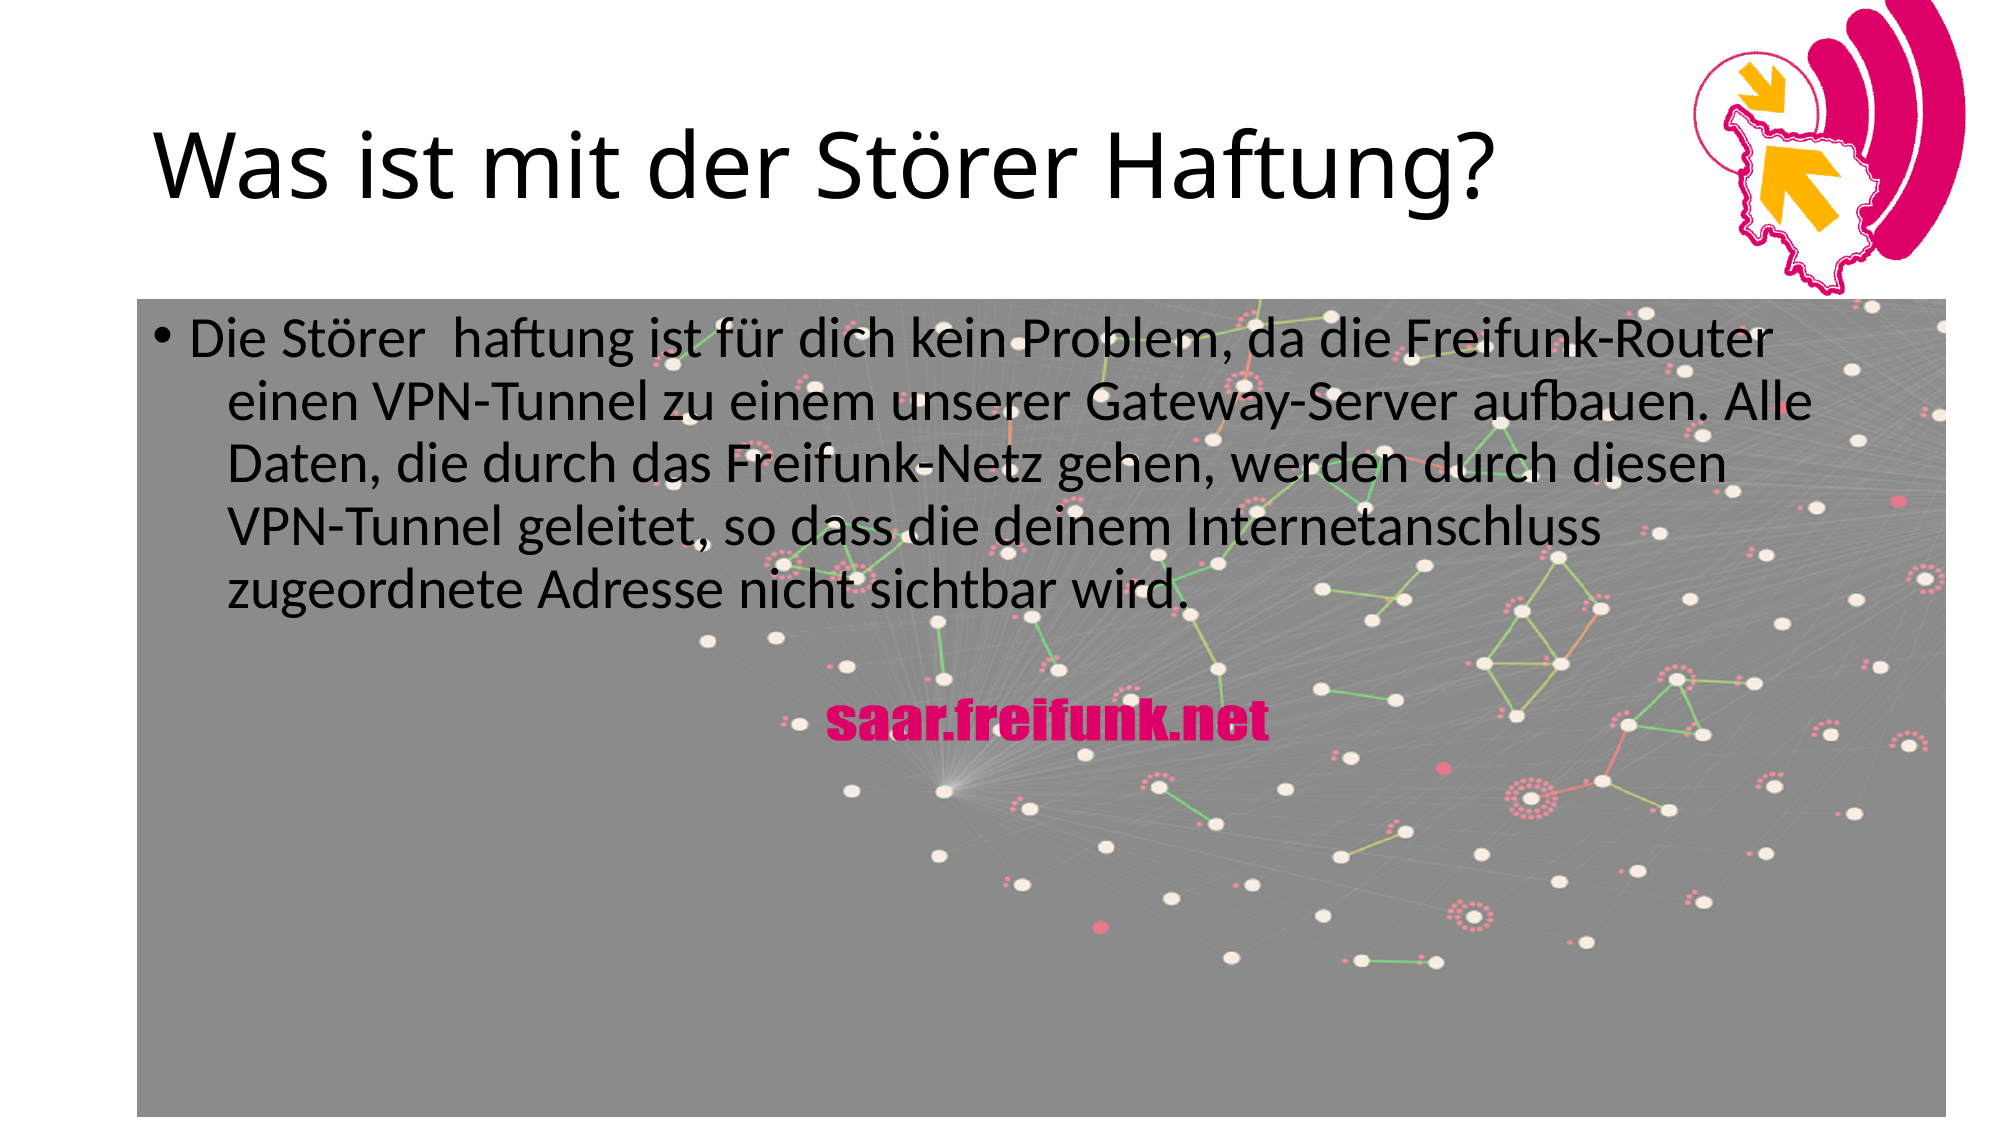

# Was ist mit der Störer Haftung?
Die Störer haftung ist für dich kein Problem, da die Freifunk-Router einen VPN-Tunnel zu einem unserer Gateway-Server aufbauen. Alle Daten, die durch das Freifunk-Netz gehen, werden durch diesen VPN-Tunnel geleitet, so dass die deinem Internetanschluss zugeordnete Adresse nicht sichtbar wird.